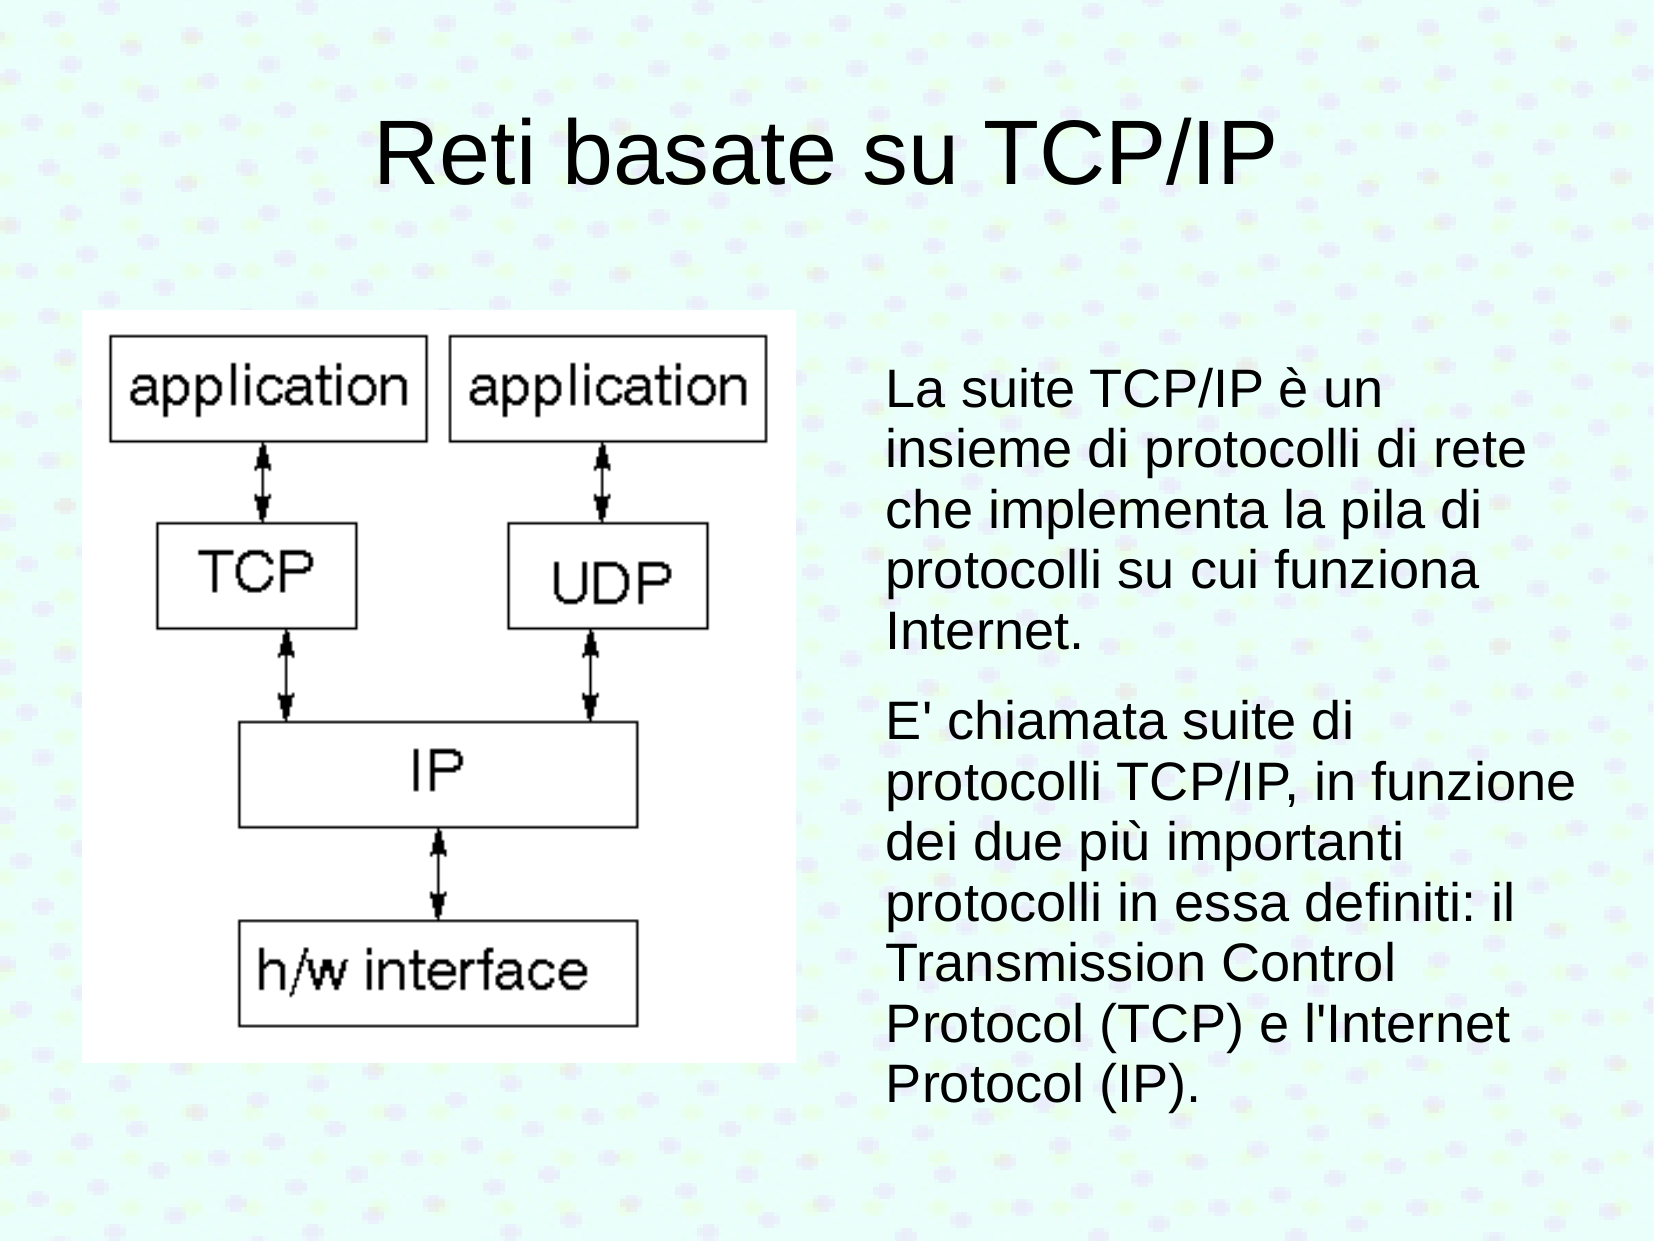

# Reti basate su TCP/IP
La suite TCP/IP è un insieme di protocolli di rete che implementa la pila di protocolli su cui funziona Internet.
E' chiamata suite di protocolli TCP/IP, in funzione dei due più importanti protocolli in essa definiti: il Transmission Control Protocol (TCP) e l'Internet Protocol (IP).